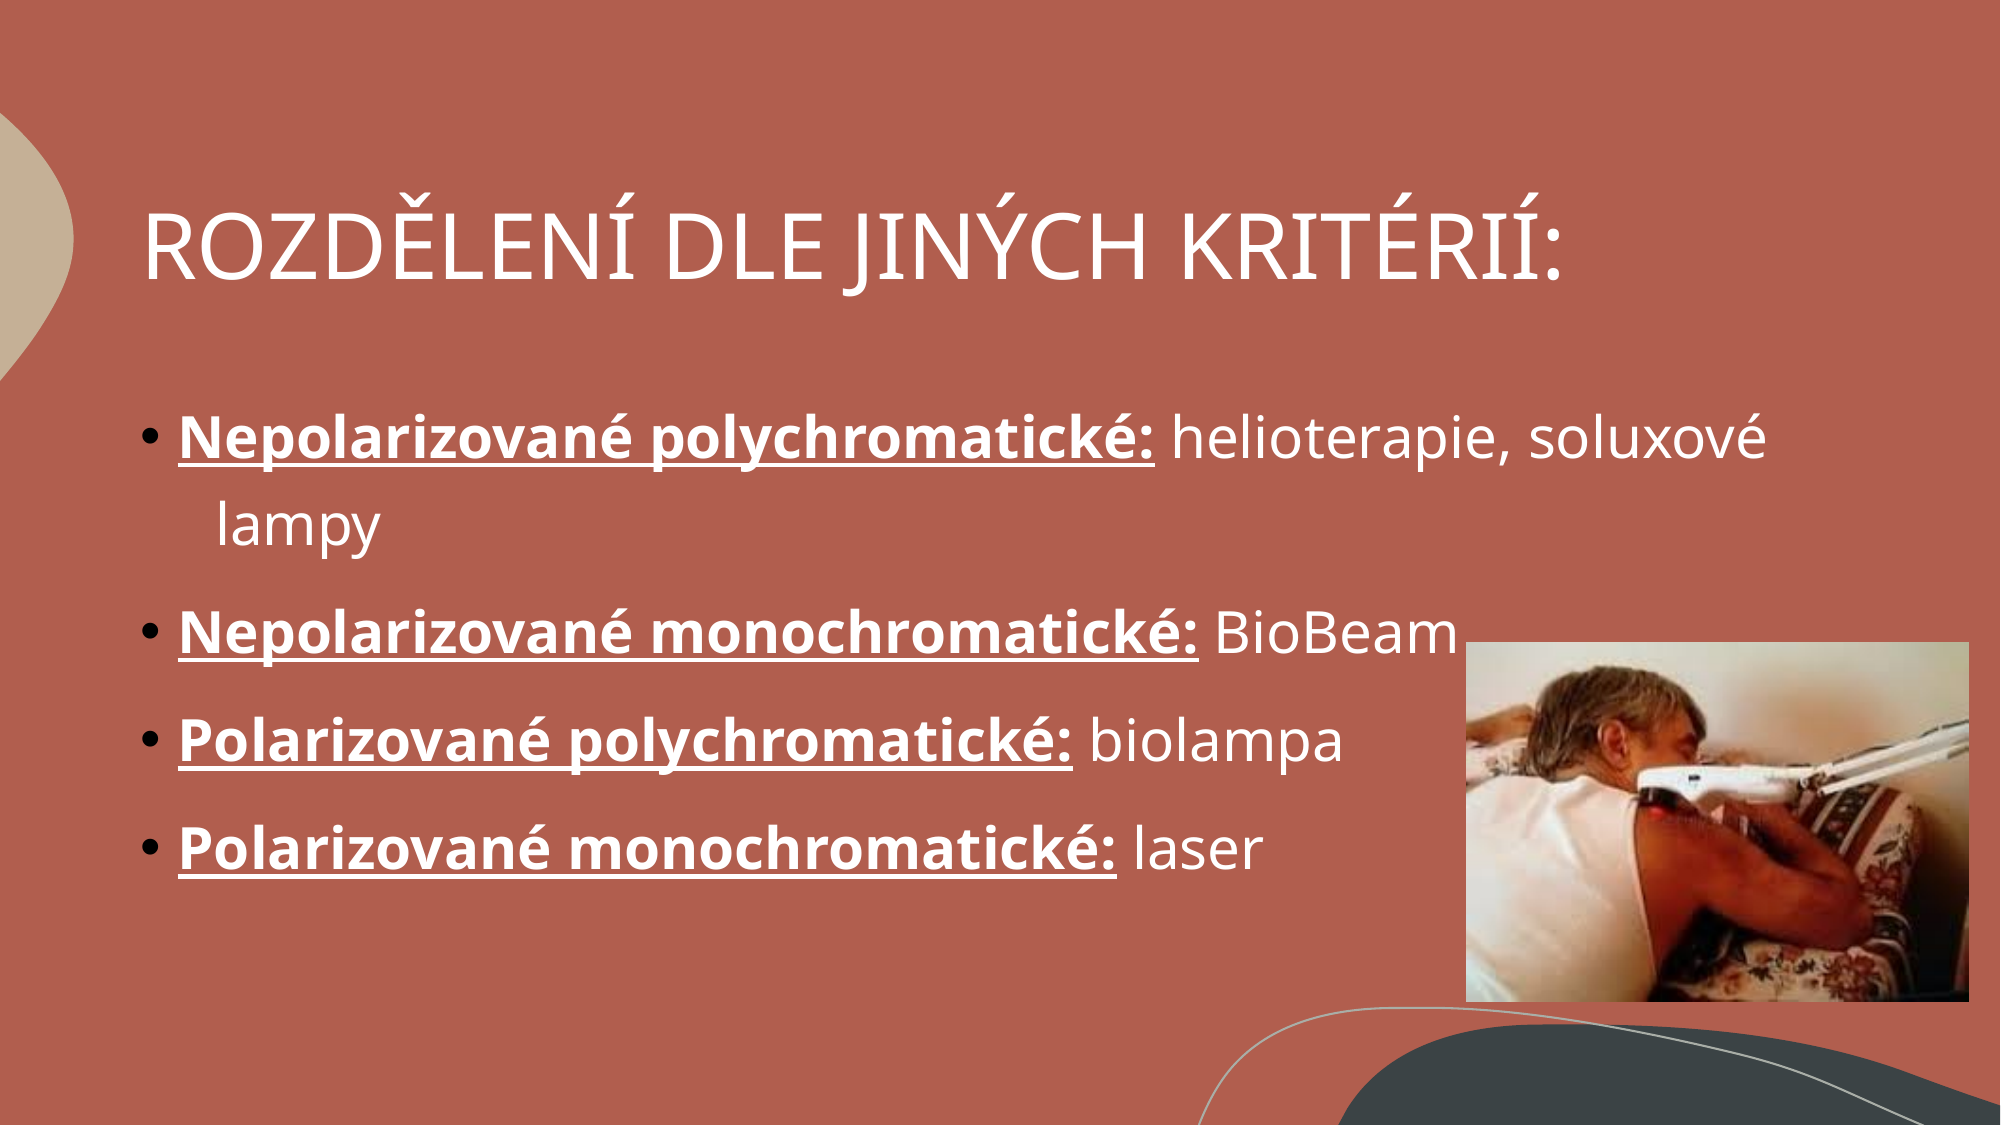

# ROZDĚLENÍ DLE JINÝCH KRITÉRIÍ:
Nepolarizované polychromatické: helioterapie, soluxové lampy
Nepolarizované monochromatické: BioBeam
Polarizované polychromatické: biolampa
Polarizované monochromatické: laser